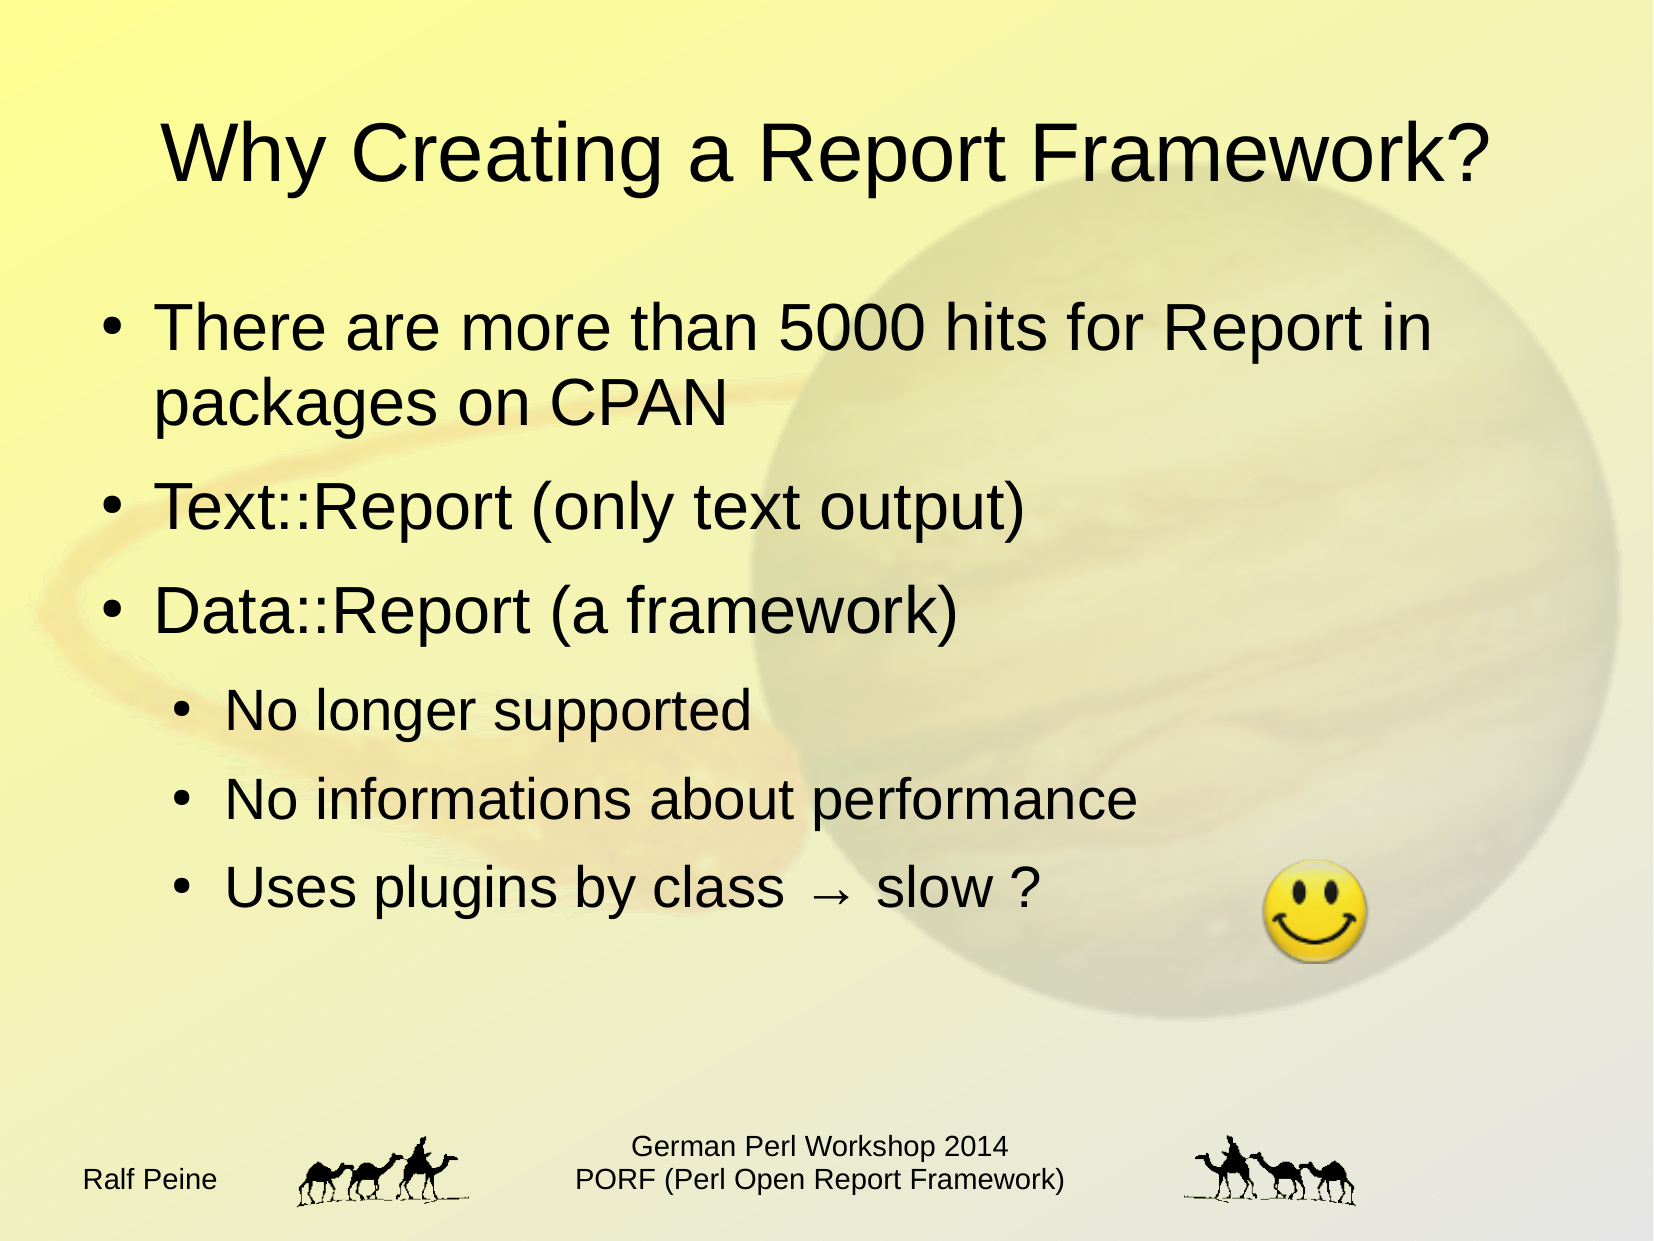

# Why Creating a Report Framework?
There are more than 5000 hits for Report in packages on CPAN
Text::Report (only text output)
Data::Report (a framework)
No longer supported
No informations about performance
Uses plugins by class → slow ?